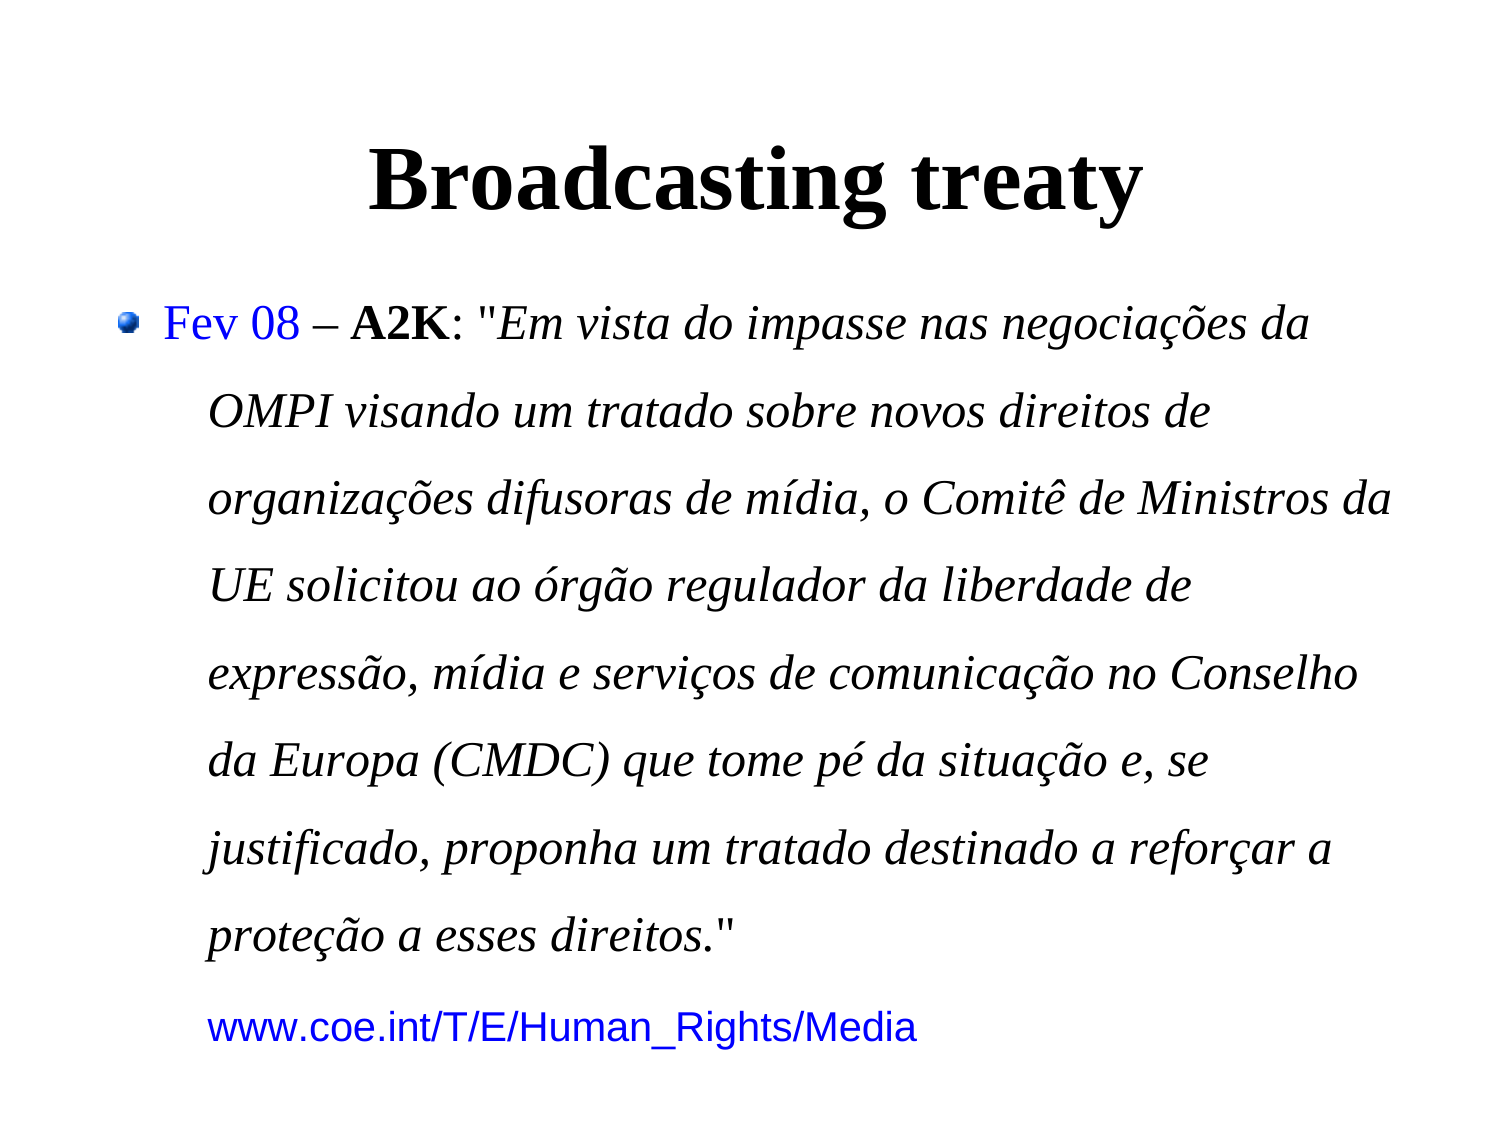

# Broadcasting treaty
Fev 08 – A2K: "Em vista do impasse nas negociações da OMPI visando um tratado sobre novos direitos de organizações difusoras de mídia, o Comitê de Ministros da UE solicitou ao órgão regulador da liberdade de expressão, mídia e serviços de comunicação no Conselho da Europa (CMDC) que tome pé da situação e, se justificado, proponha um tratado destinado a reforçar a proteção a esses direitos."
www.coe.int/T/E/Human_Rights/Media